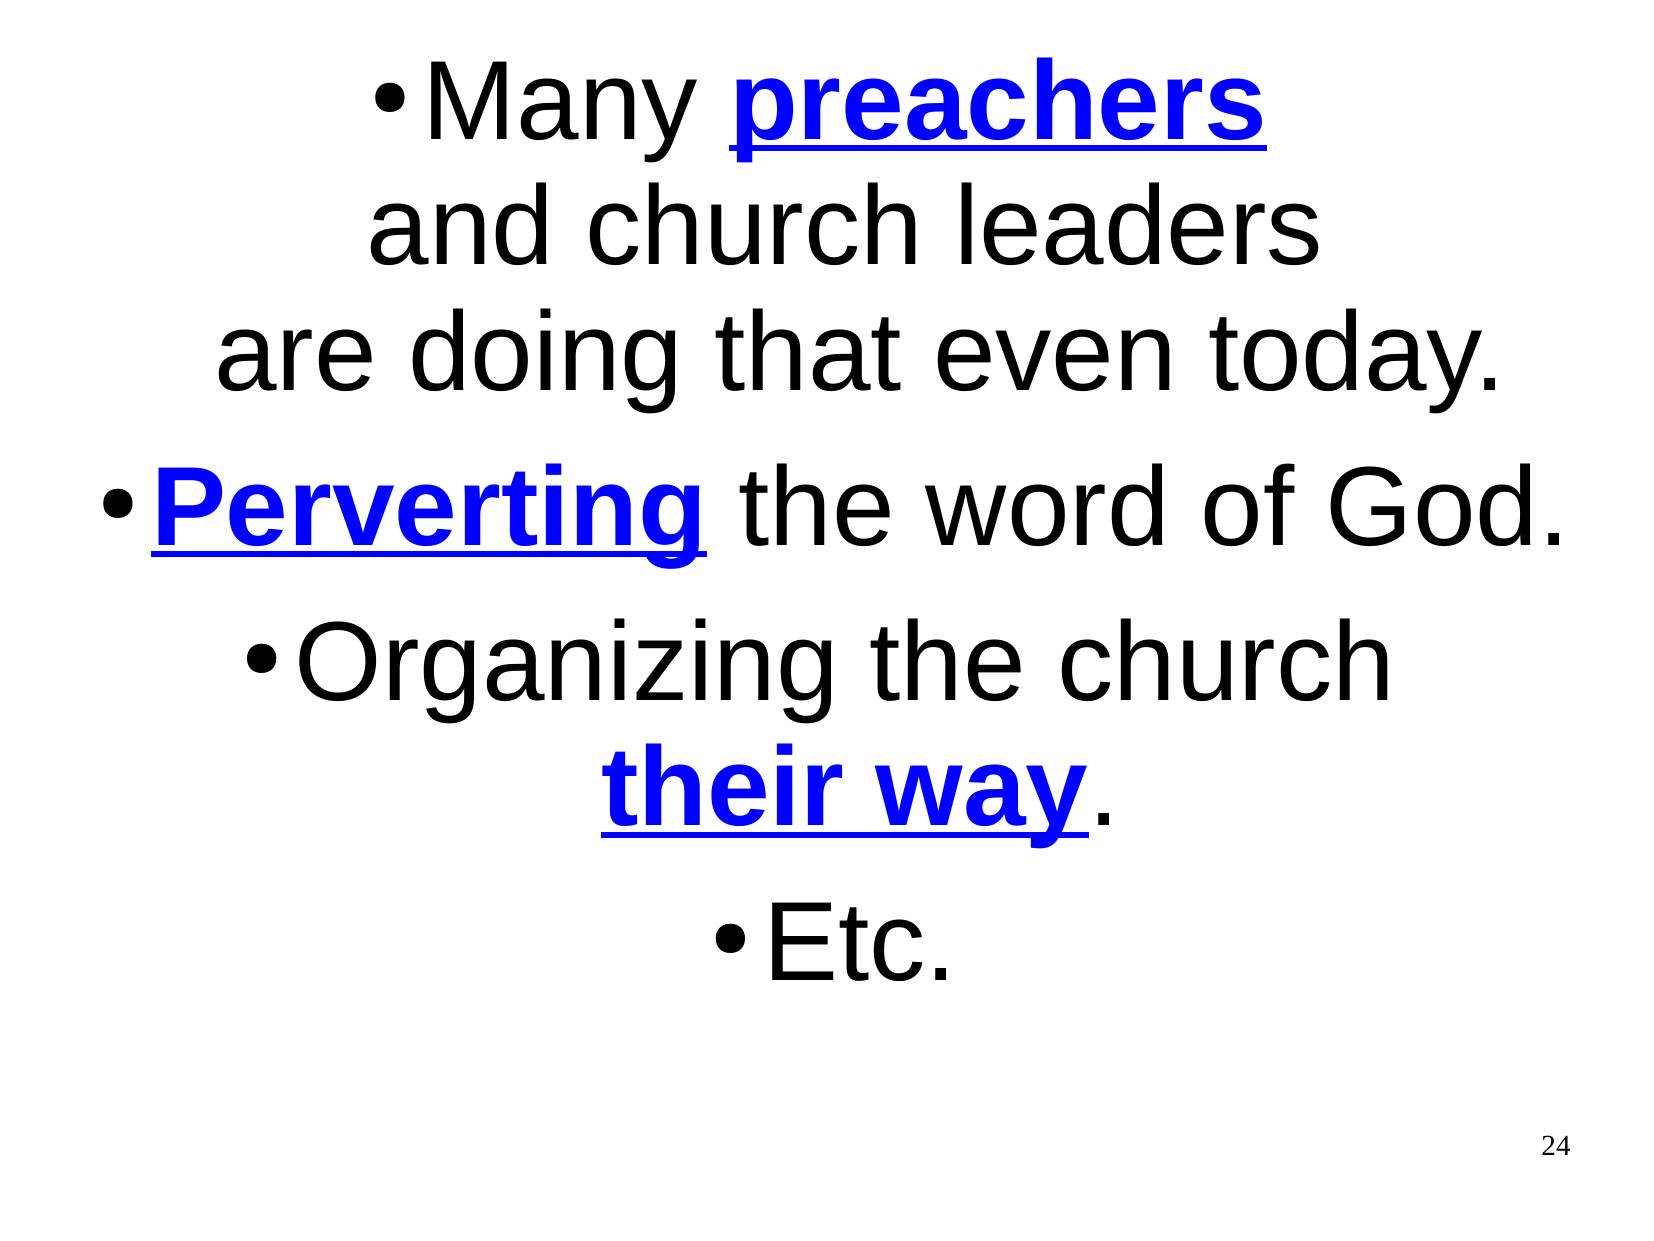

# Many preachers and church leaders are doing that even today.
Perverting the word of God.
Organizing the church
their way.
Etc.
24